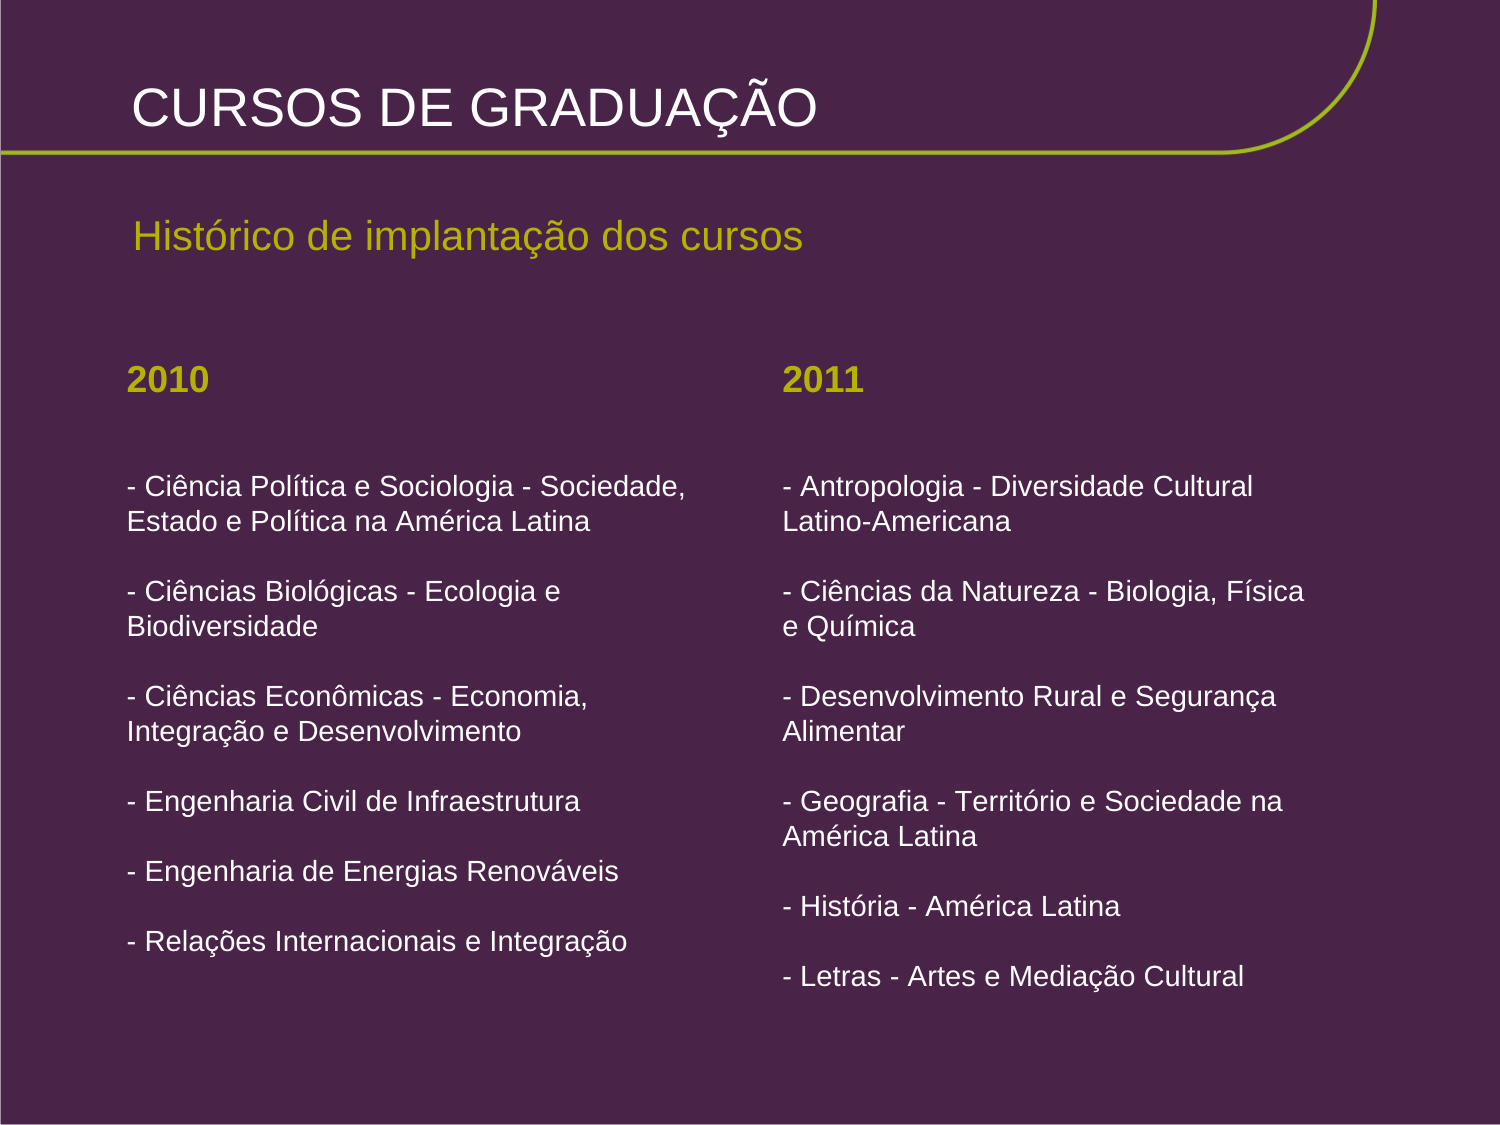

CURSOS DE GRADUAÇÃO
Histórico de implantação dos cursos
2010
- Ciência Política e Sociologia - Sociedade, Estado e Política na América Latina
- Ciências Biológicas - Ecologia e Biodiversidade
- Ciências Econômicas - Economia, Integração e Desenvolvimento
- Engenharia Civil de Infraestrutura
- Engenharia de Energias Renováveis
- Relações Internacionais e Integração
2011
- Antropologia - Diversidade Cultural Latino-Americana
- Ciências da Natureza - Biologia, Física e Química
- Desenvolvimento Rural e Segurança Alimentar
- Geografia - Território e Sociedade na América Latina
- História - América Latina
- Letras - Artes e Mediação Cultural